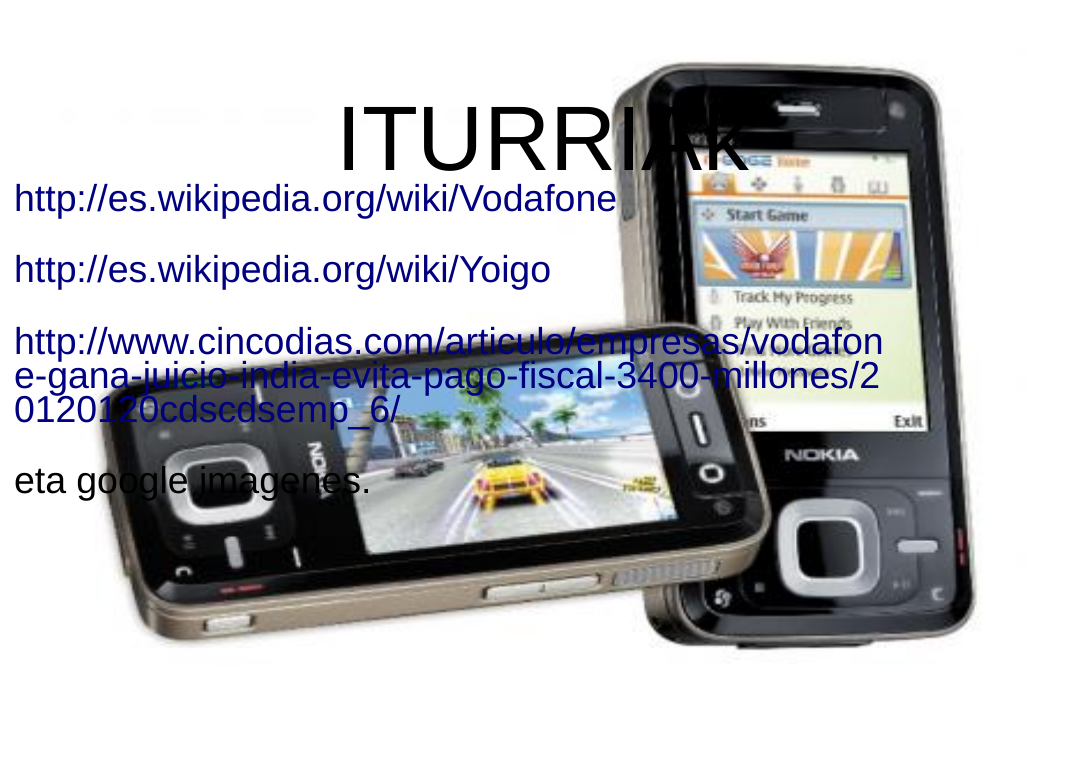

# ITURRIAk
http://es.wikipedia.org/wiki/Vodafone
http://es.wikipedia.org/wiki/Yoigo
http://www.cincodias.com/articulo/empresas/vodafone-gana-juicio-india-evita-pago-fiscal-3400-millones/20120120cdscdsemp_6/
eta google imagenes.